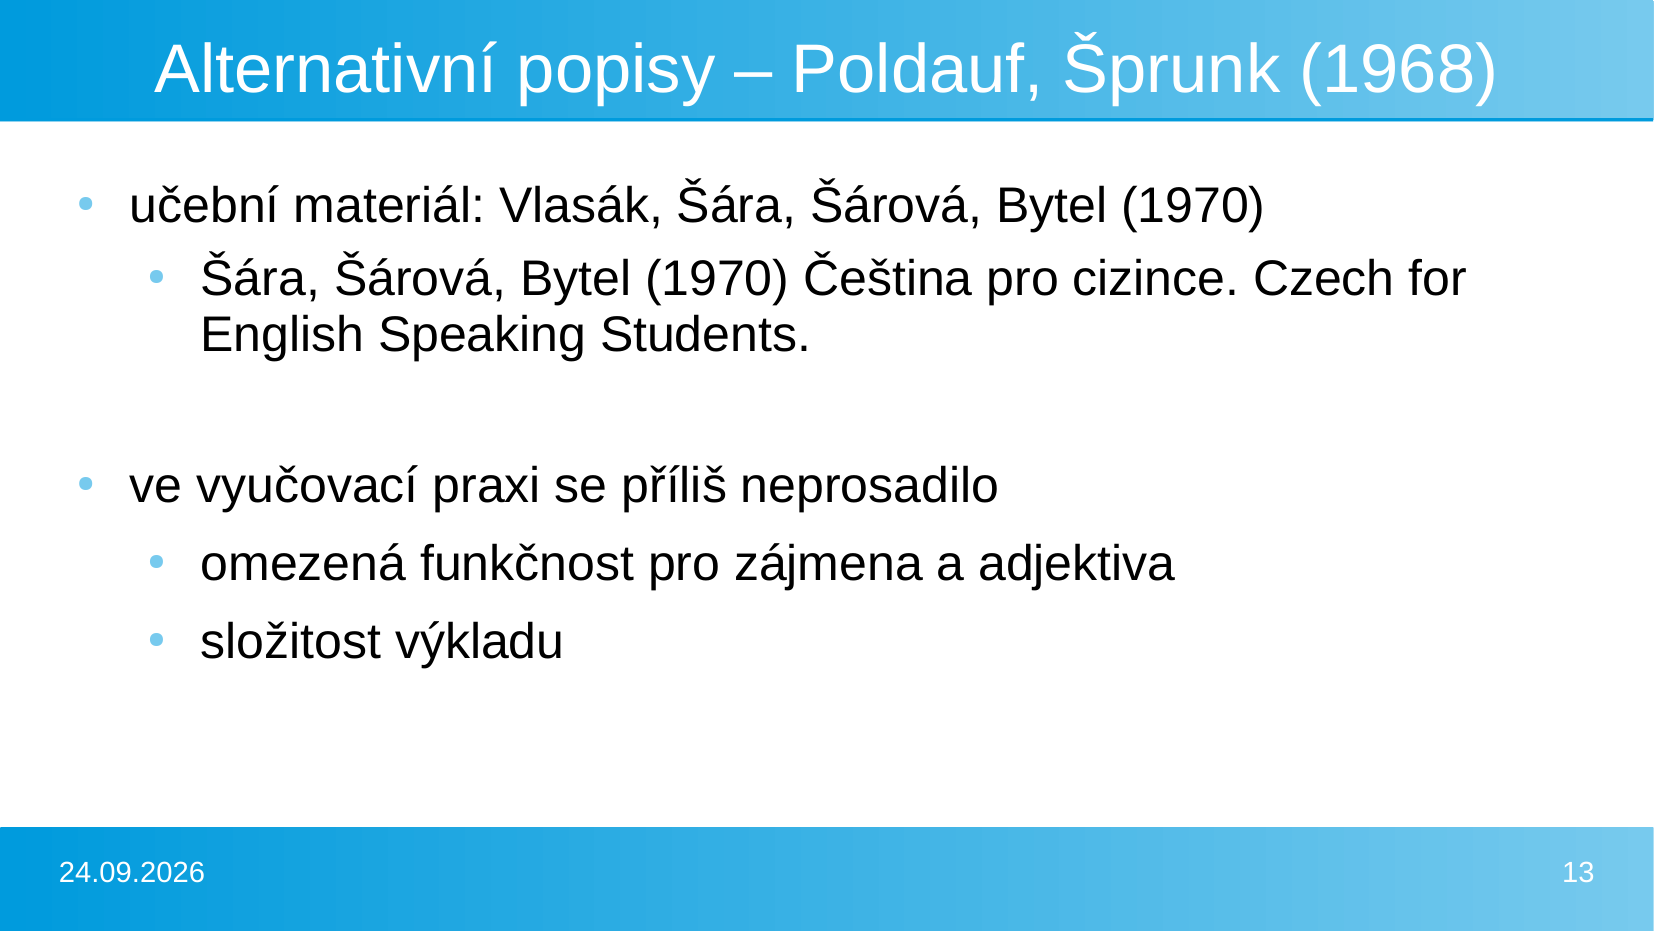

# Alternativní popisy – Poldauf, Šprunk (1968)
učební materiál: Vlasák, Šára, Šárová, Bytel (1970)
Šára, Šárová, Bytel (1970) Čeština pro cizince. Czech for English Speaking Students.
ve vyučovací praxi se příliš neprosadilo
omezená funkčnost pro zájmena a adjektiva
složitost výkladu
13